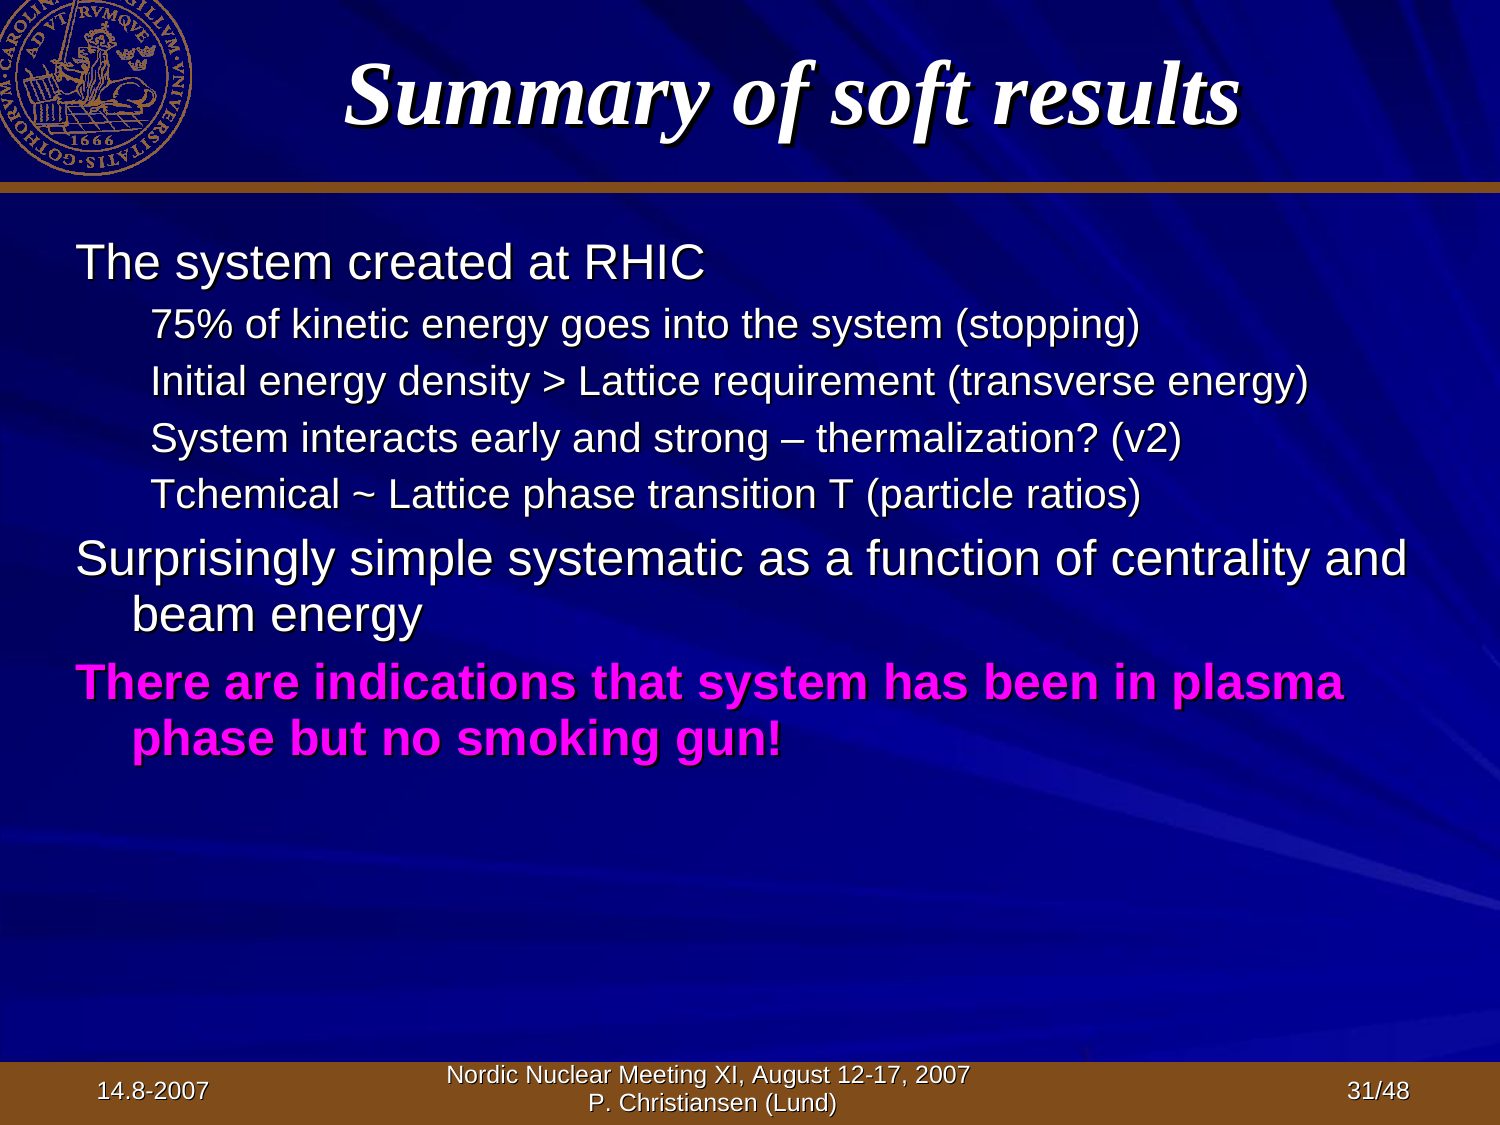

# Summary of soft results
The system created at RHIC
75% of kinetic energy goes into the system (stopping)
Initial energy density > Lattice requirement (transverse energy)
System interacts early and strong – thermalization? (v2)
Tchemical ~ Lattice phase transition T (particle ratios)
Surprisingly simple systematic as a function of centrality and beam energy
There are indications that system has been in plasma phase but no smoking gun!
31